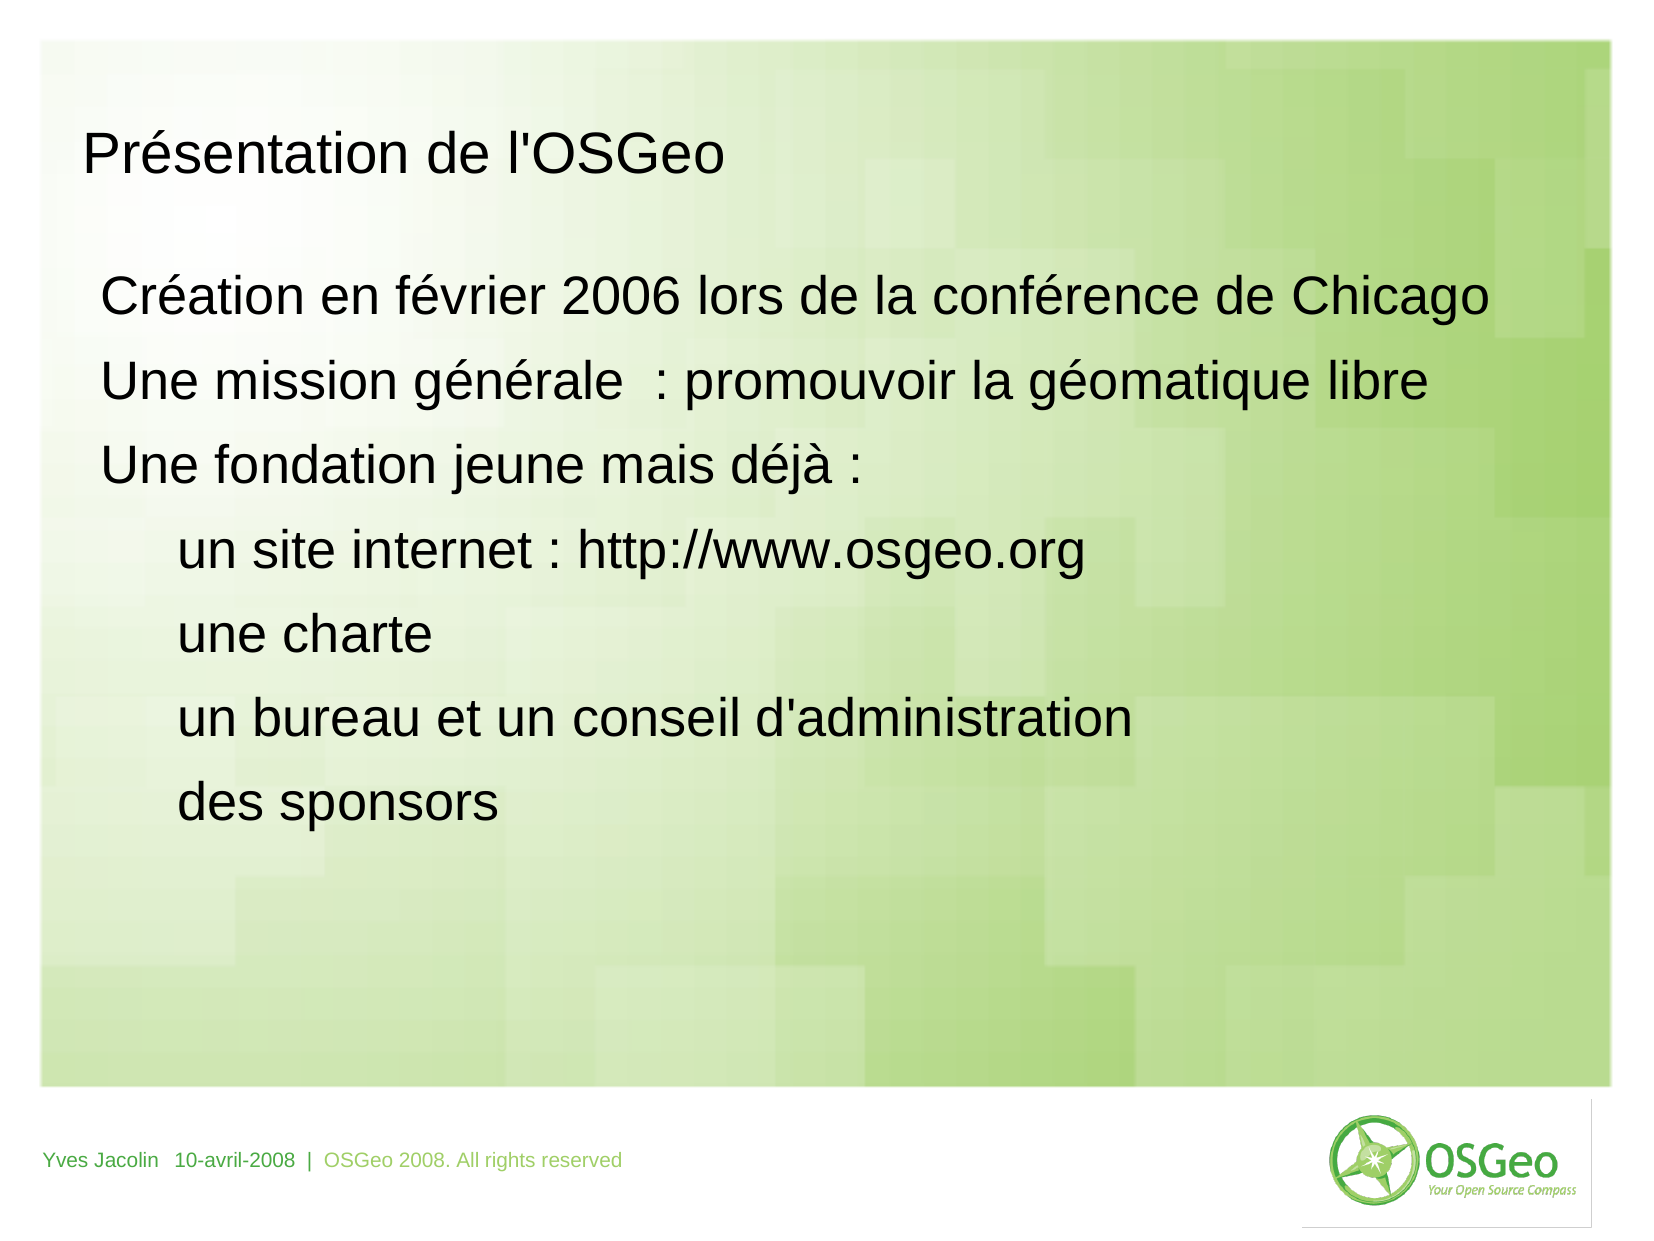

# Présentation de l'OSGeo
Création en février 2006 lors de la conférence de Chicago
Une mission générale : promouvoir la géomatique libre
Une fondation jeune mais déjà :
un site internet : http://www.osgeo.org
une charte
un bureau et un conseil d'administration
des sponsors